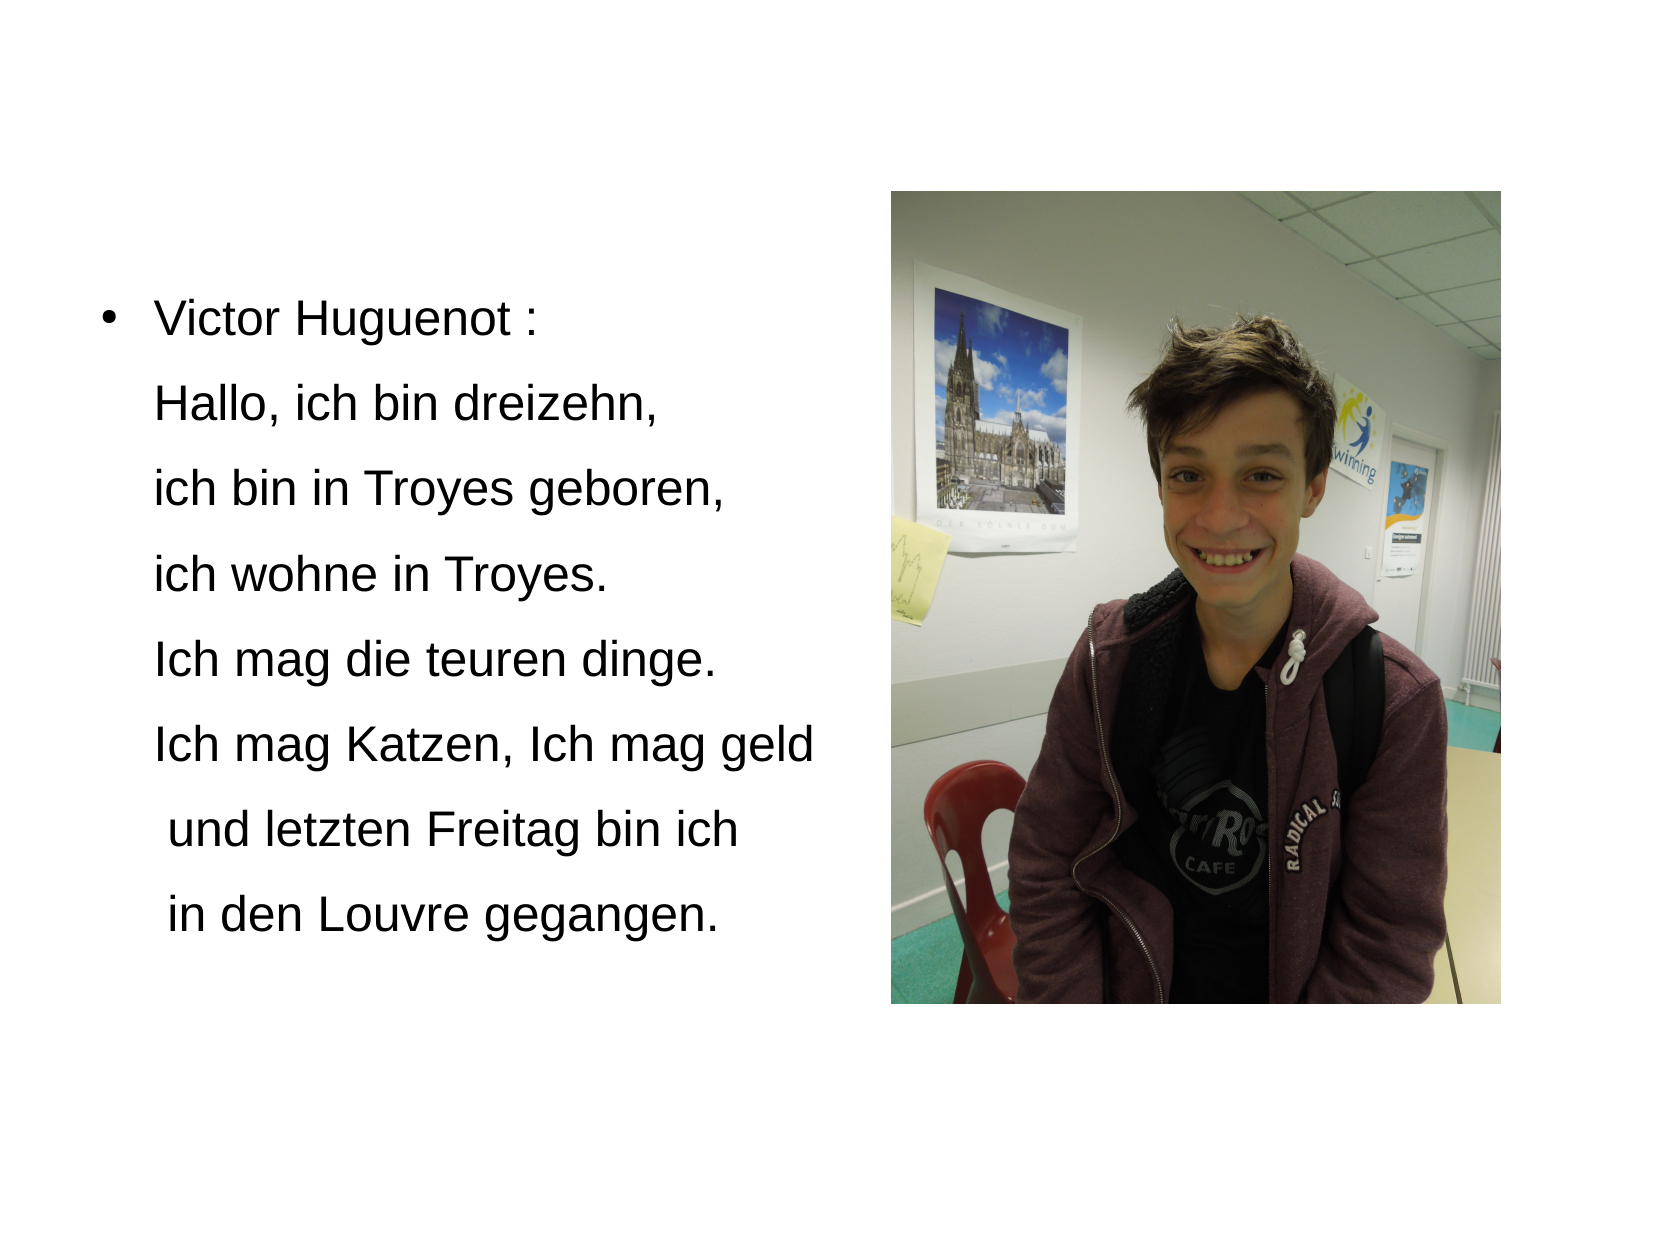

# Victor Huguenot :
Hallo, ich bin dreizehn,
ich bin in Troyes geboren,
ich wohne in Troyes.
Ich mag die teuren dinge.
Ich mag Katzen, Ich mag geld
 und letzten Freitag bin ich
 in den Louvre gegangen.